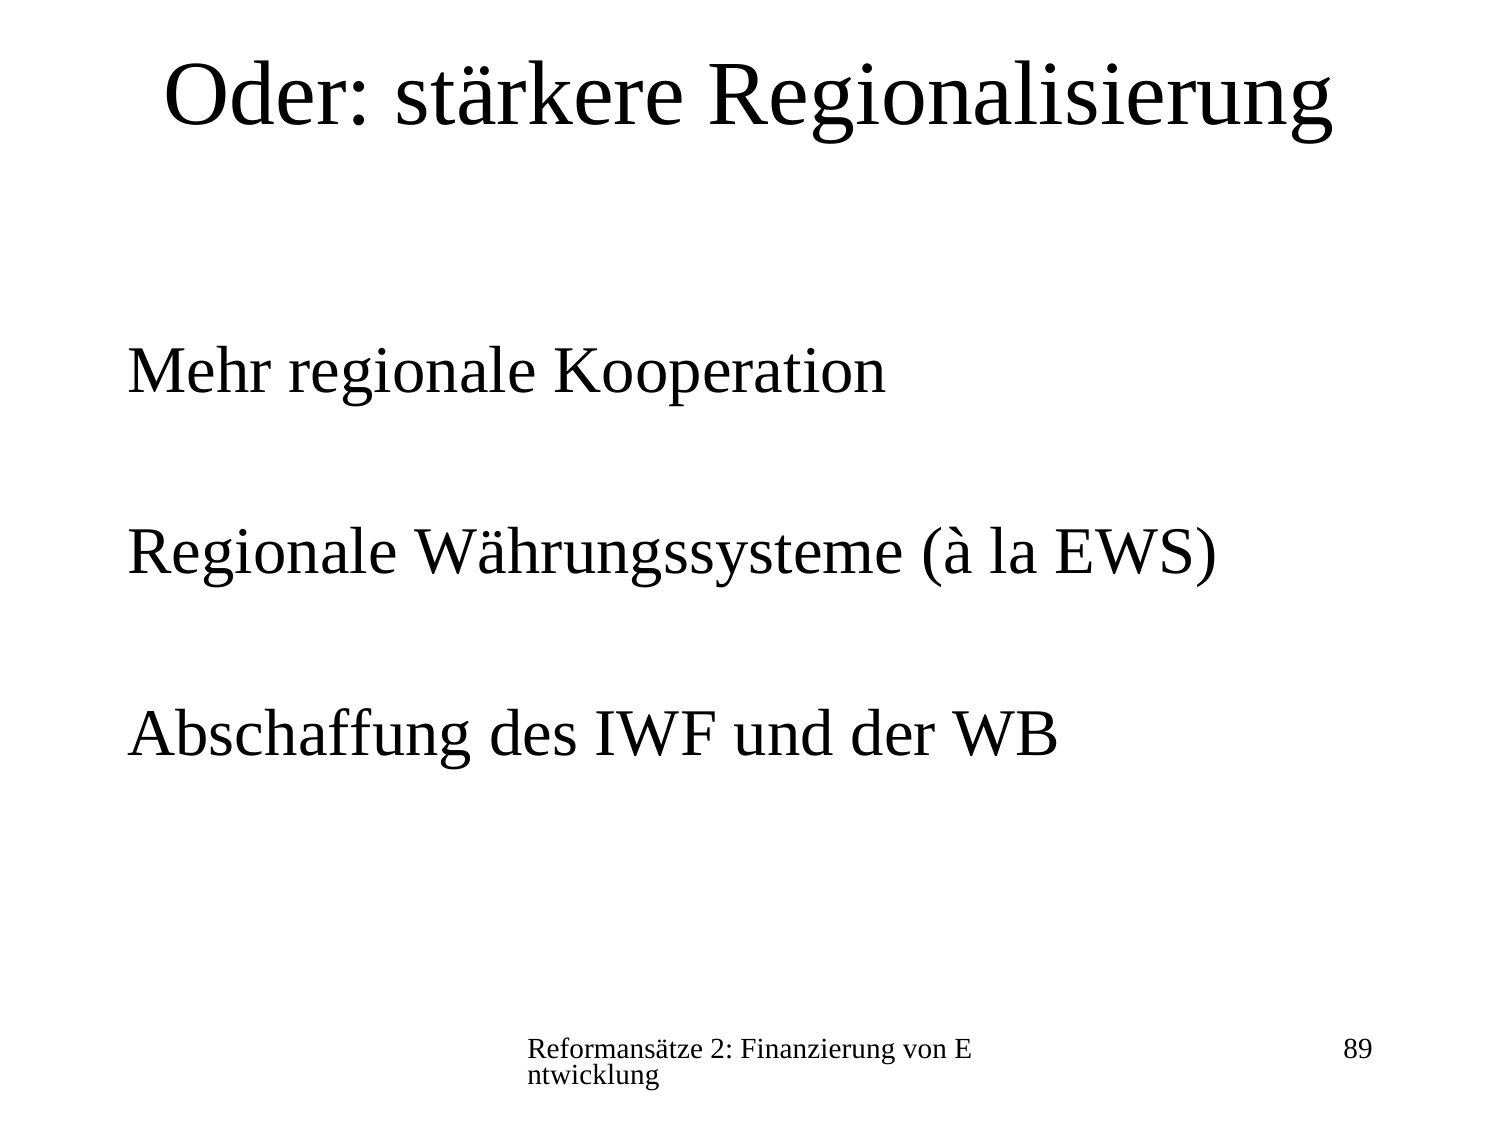

# Oder: stärkere Regionalisierung
Mehr regionale Kooperation
Regionale Währungssysteme (à la EWS)
Abschaffung des IWF und der WB
Reformansätze 2: Finanzierung von Entwicklung
89